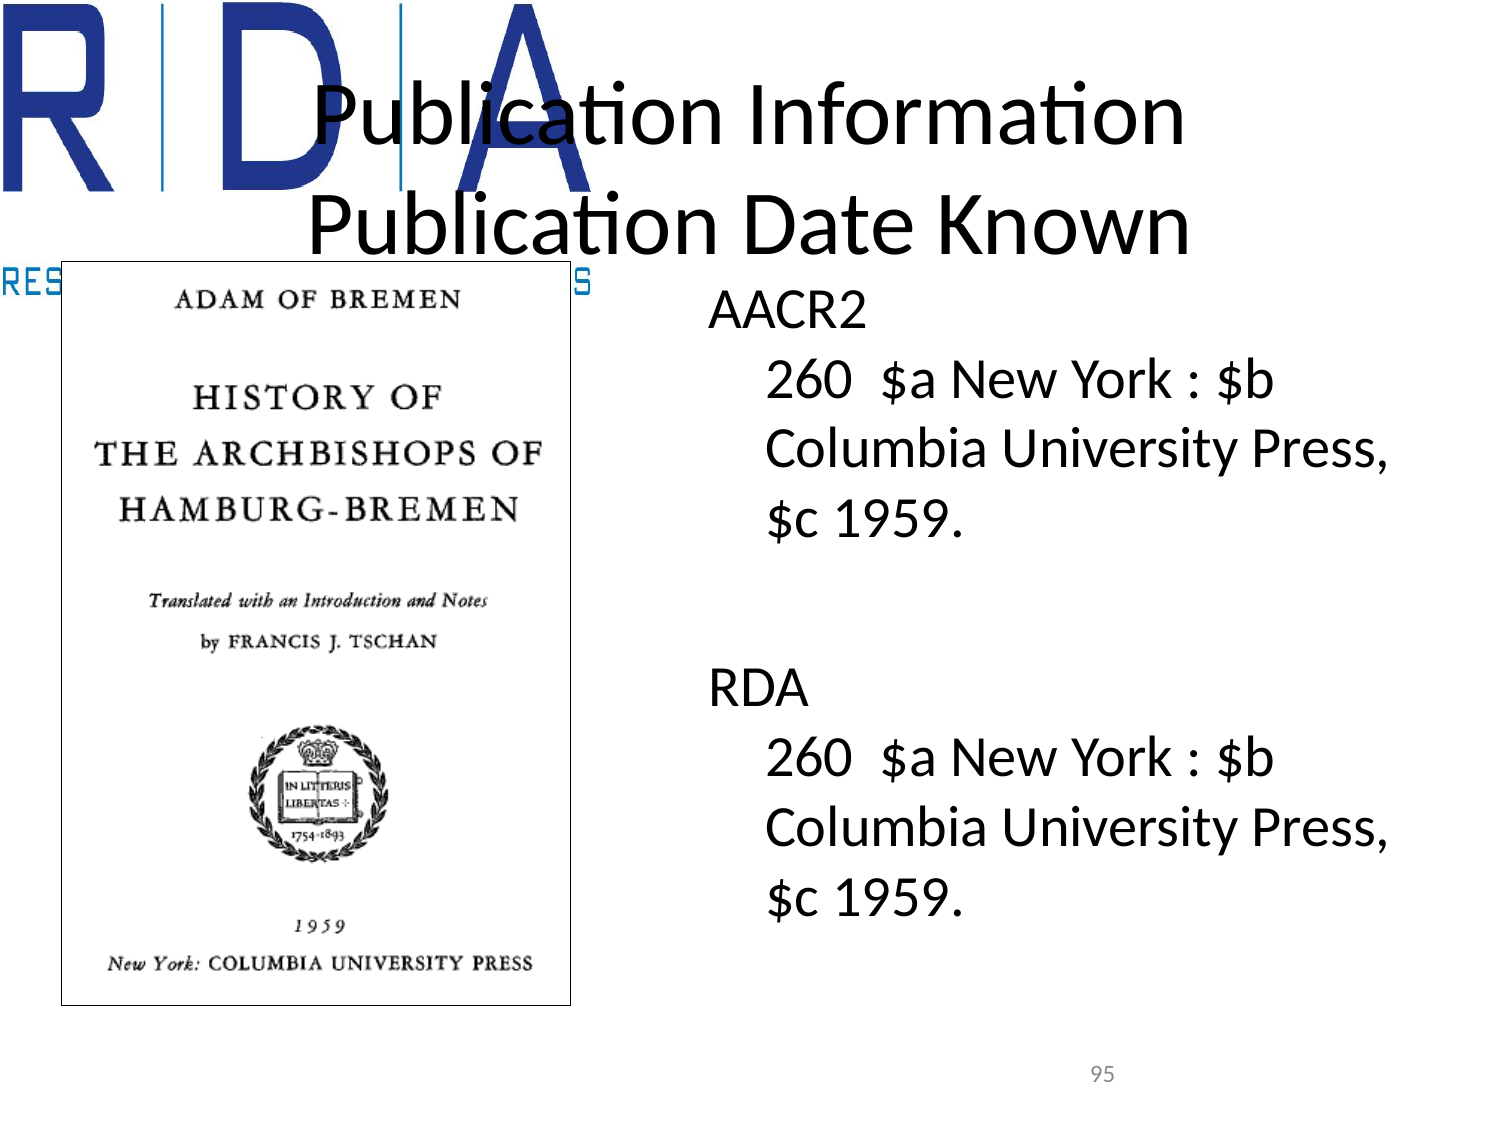

# Publication Information Publication Date Known
AACR2
260 $a New York : $b Columbia University Press, $c 1959.
RDA
260 $a New York : $b Columbia University Press, $c 1959.
95